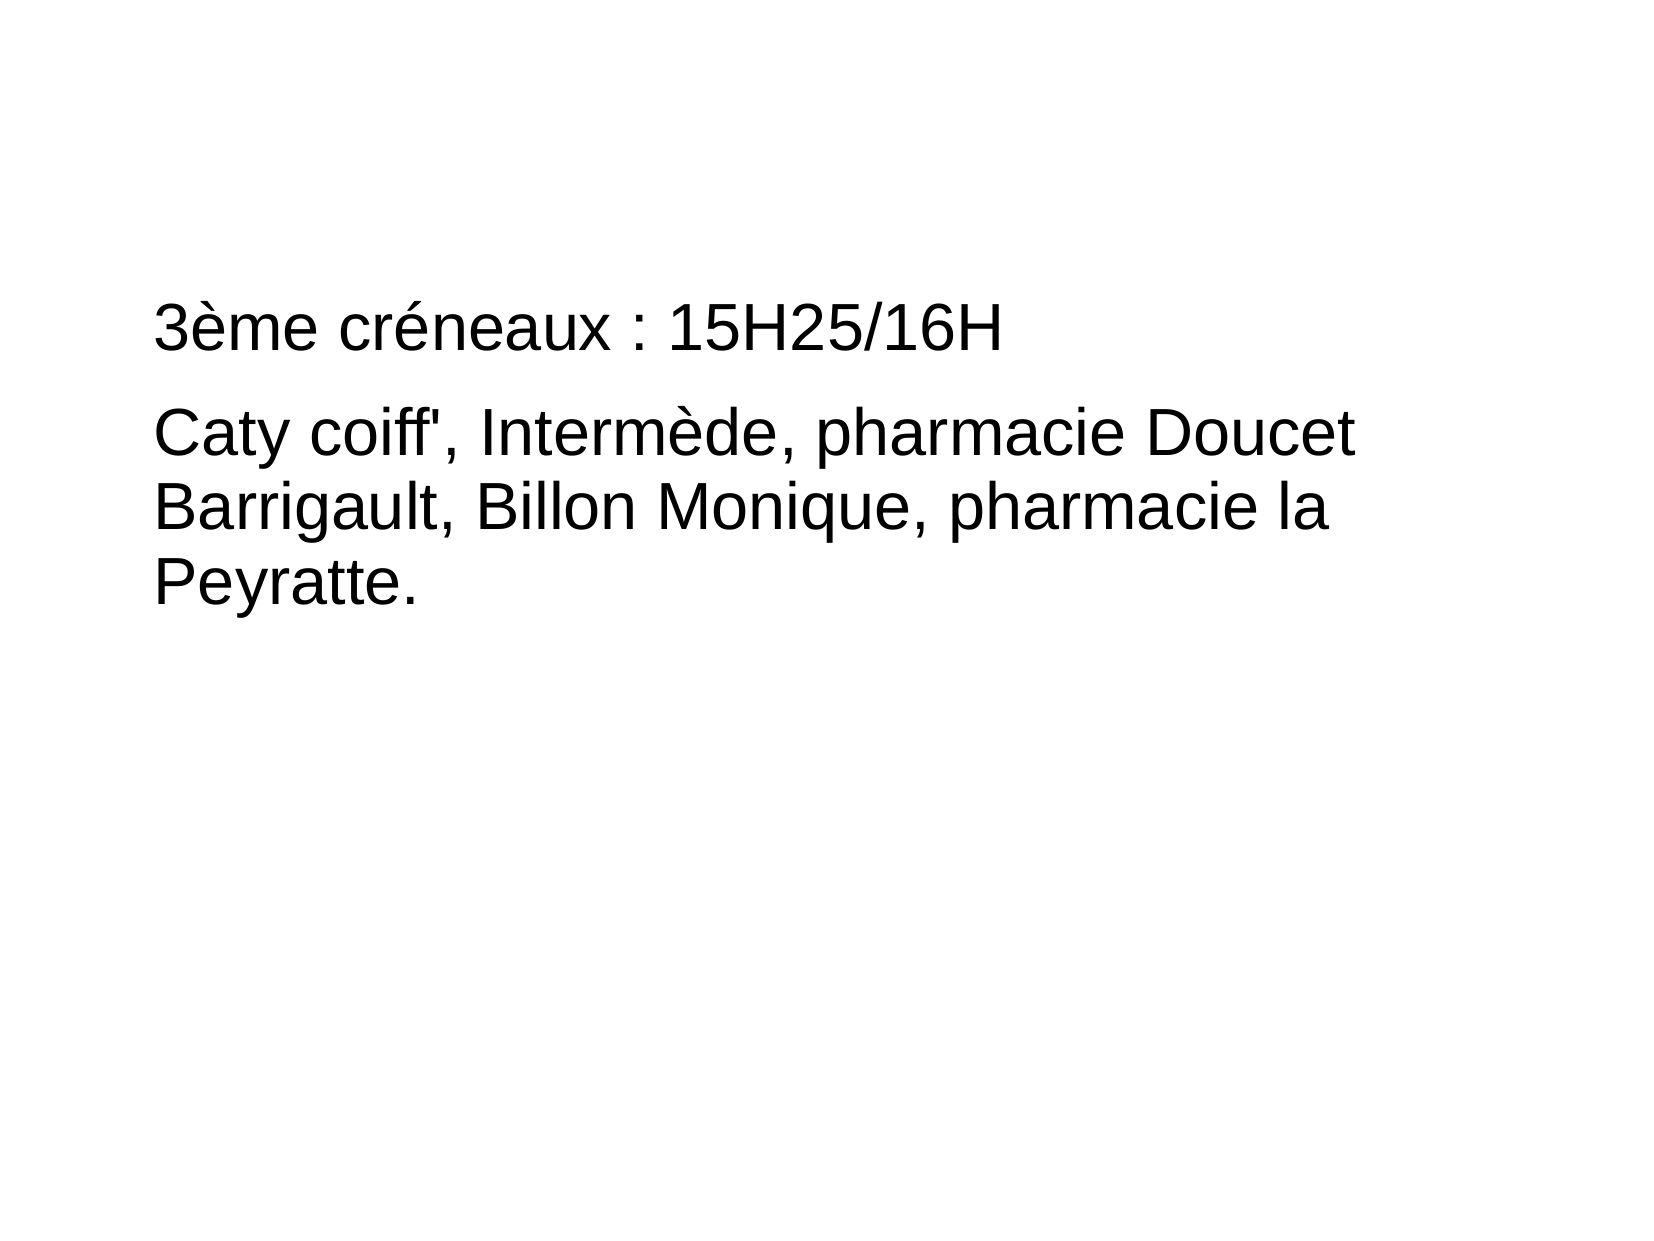

#
3ème créneaux : 15H25/16H
Caty coiff', Intermède, pharmacie Doucet Barrigault, Billon Monique, pharmacie la Peyratte.